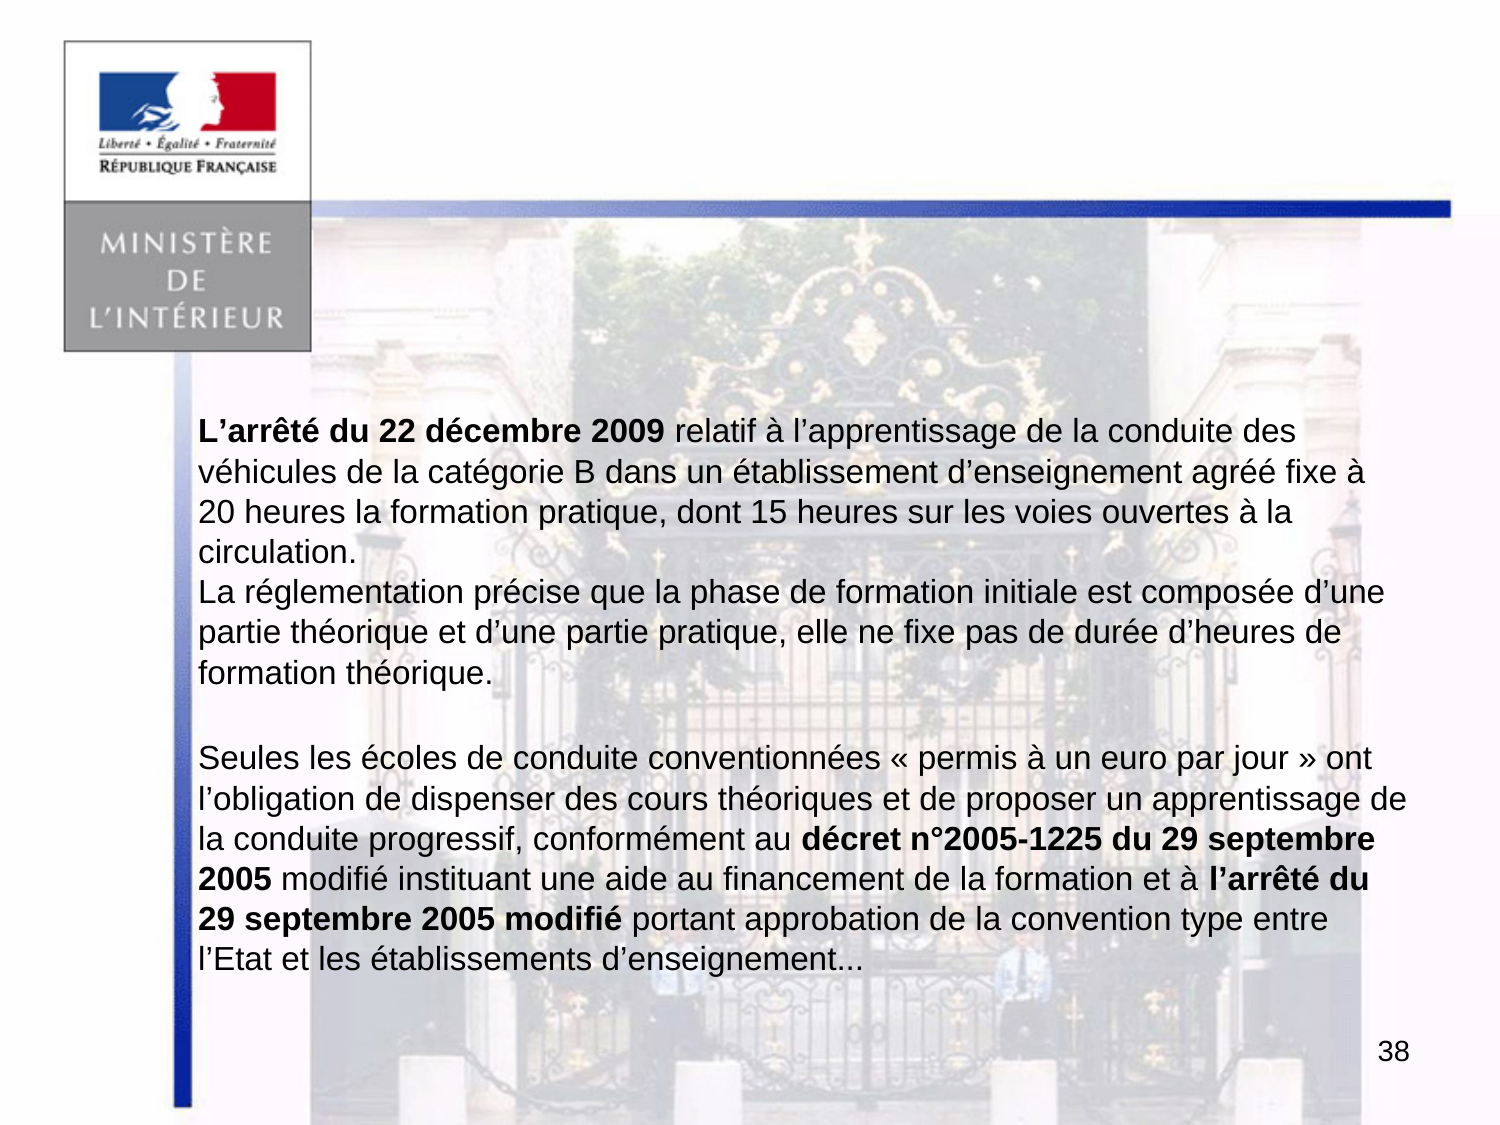

# L’arrêté du 22 décembre 2009 relatif à l’apprentissage de la conduite des
véhicules de la catégorie B dans un établissement d’enseignement agréé fixe à
20 heures la formation pratique, dont 15 heures sur les voies ouvertes à la
circulation.
La réglementation précise que la phase de formation initiale est composée d’une
partie théorique et d’une partie pratique, elle ne fixe pas de durée d’heures de
formation théorique.
Seules les écoles de conduite conventionnées « permis à un euro par jour » ont
l’obligation de dispenser des cours théoriques et de proposer un apprentissage de
la conduite progressif, conformément au décret n°2005-1225 du 29 septembre
2005 modifié instituant une aide au financement de la formation et à l’arrêté du
29 septembre 2005 modifié portant approbation de la convention type entre
l’Etat et les établissements d’enseignement...